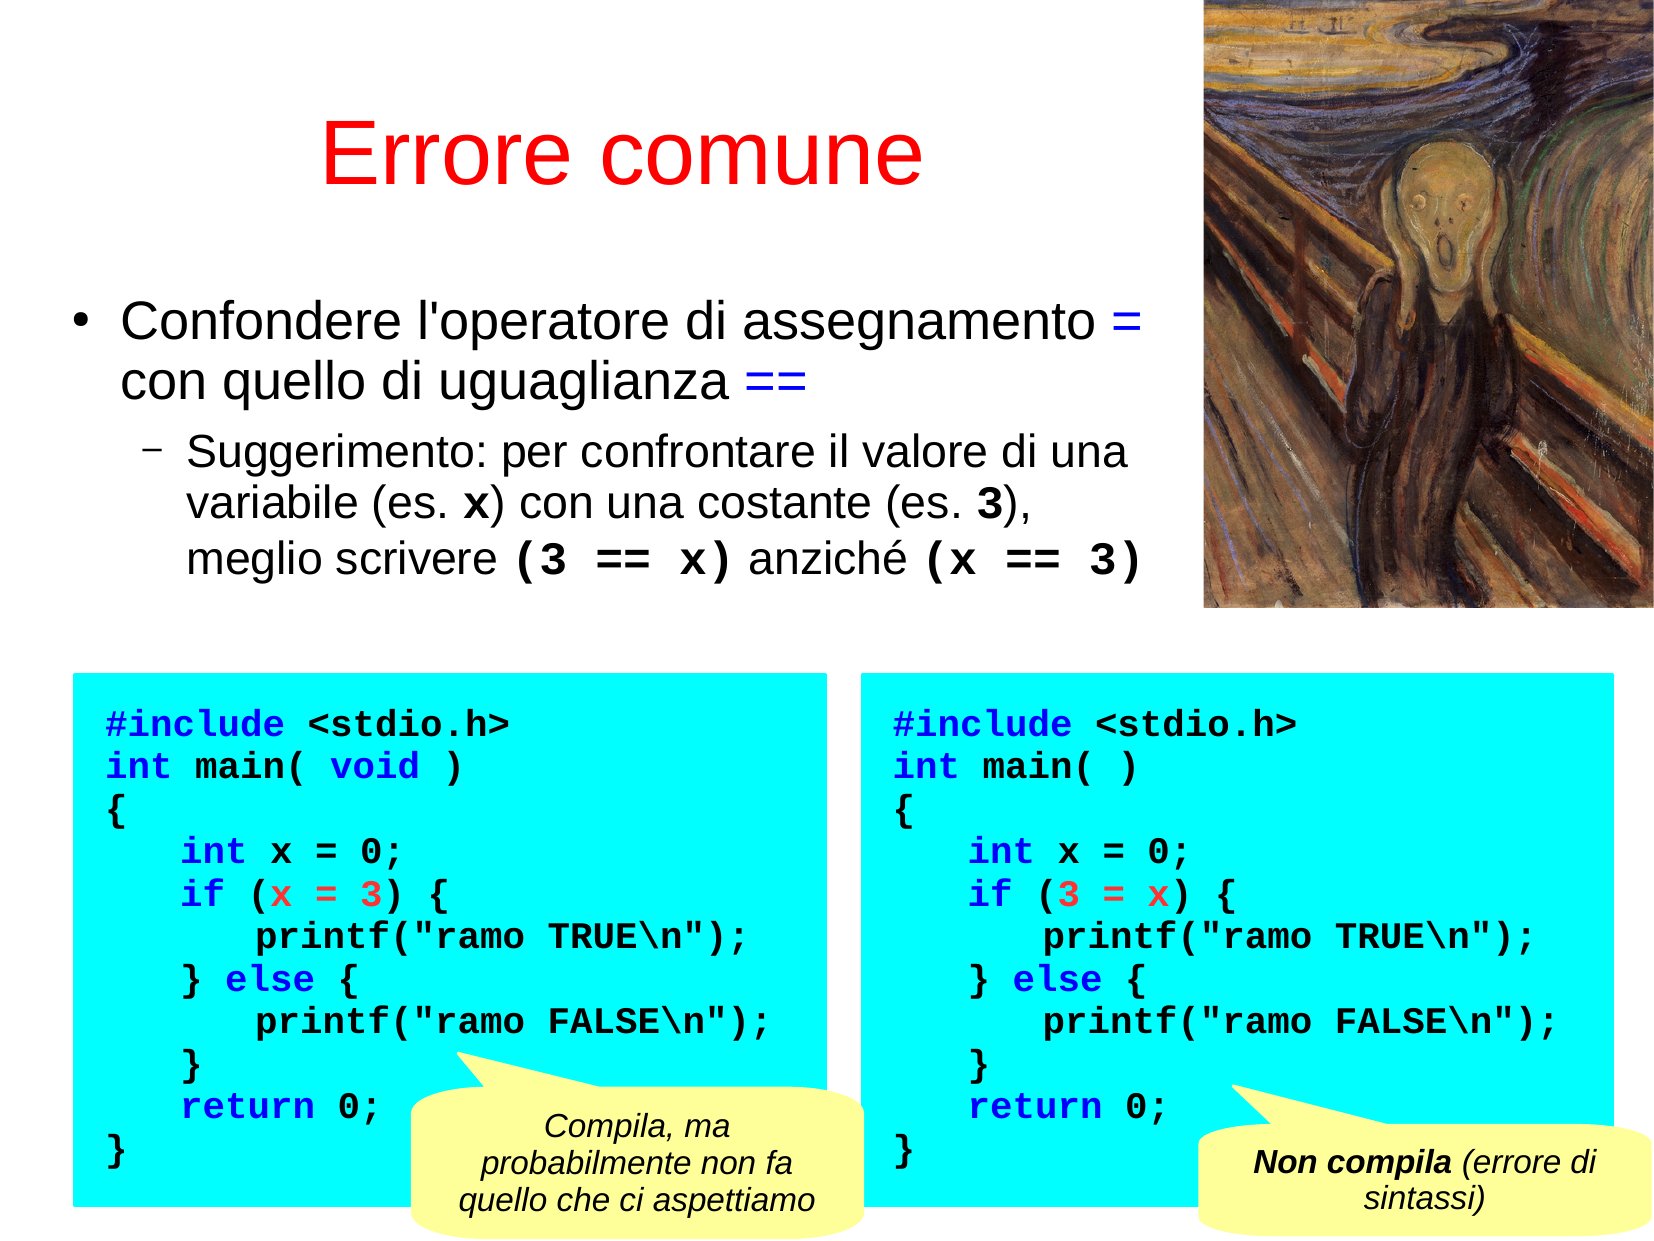

# Errore comune
Confondere l'operatore di assegnamento = con quello di uguaglianza ==
Suggerimento: per confrontare il valore di una variabile (es. x) con una costante (es. 3), meglio scrivere (3 == x) anziché (x == 3)
#include <stdio.h>
int main( void )
{
	int x = 0;
	if (x = 3) {
		printf("ramo TRUE\n");
	} else {
		printf("ramo FALSE\n");
	}
	return 0;
}
#include <stdio.h>
int main( )
{
	int x = 0;
	if (3 = x) {
		printf("ramo TRUE\n");
	} else {
		printf("ramo FALSE\n");
	}
	return 0;
}
Compila, ma probabilmente non fa quello che ci aspettiamo
Non compila (errore di sintassi)
Linguaggio C - Espressioni
35